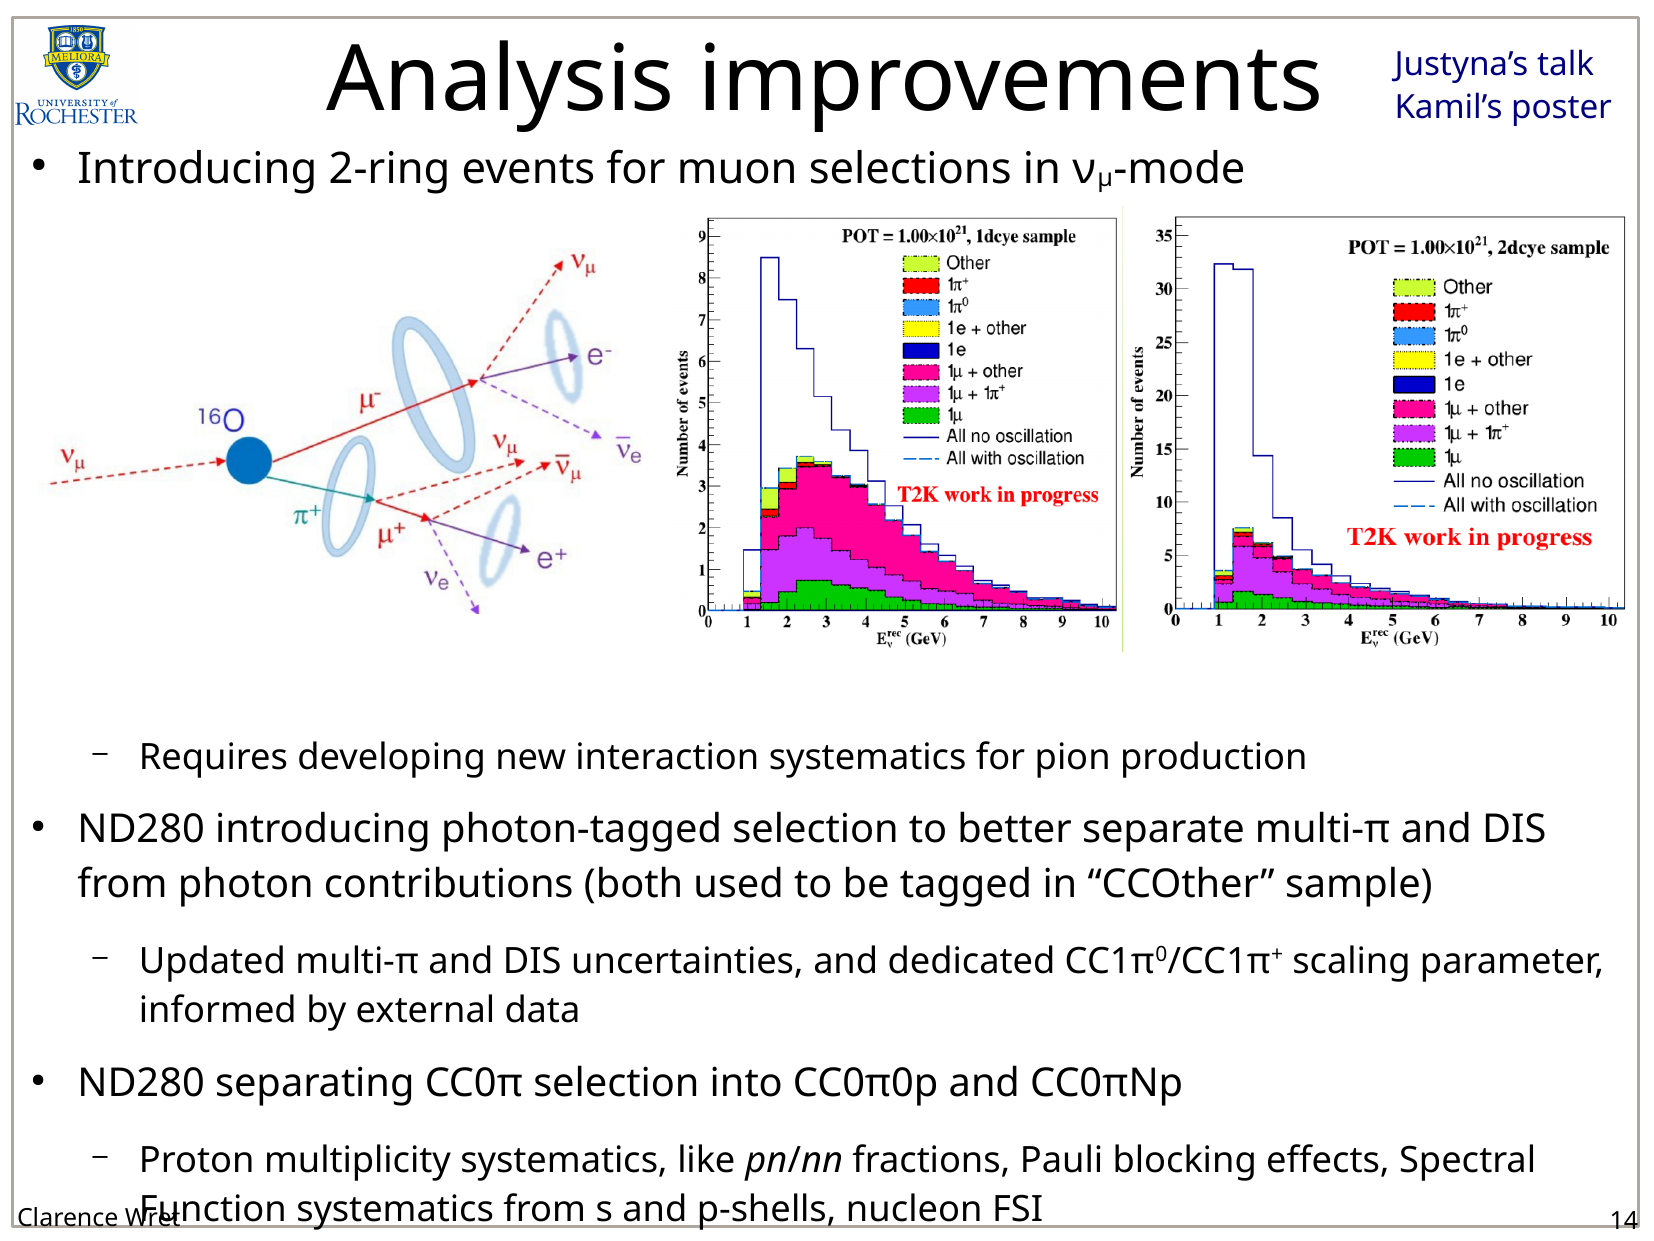

# Analysis improvements
Justyna’s talk
Kamil’s poster
Introducing 2-ring events for muon selections in νμ-mode
Requires developing new interaction systematics for pion production
ND280 introducing photon-tagged selection to better separate multi-π and DIS from photon contributions (both used to be tagged in “CCOther” sample)
Updated multi-π and DIS uncertainties, and dedicated CC1π0/CC1π+ scaling parameter, informed by external data
ND280 separating CC0π selection into CC0π0p and CC0πNp
Proton multiplicity systematics, like pn/nn fractions, Pauli blocking effects, Spectral Function systematics from s and p-shells, nucleon FSI